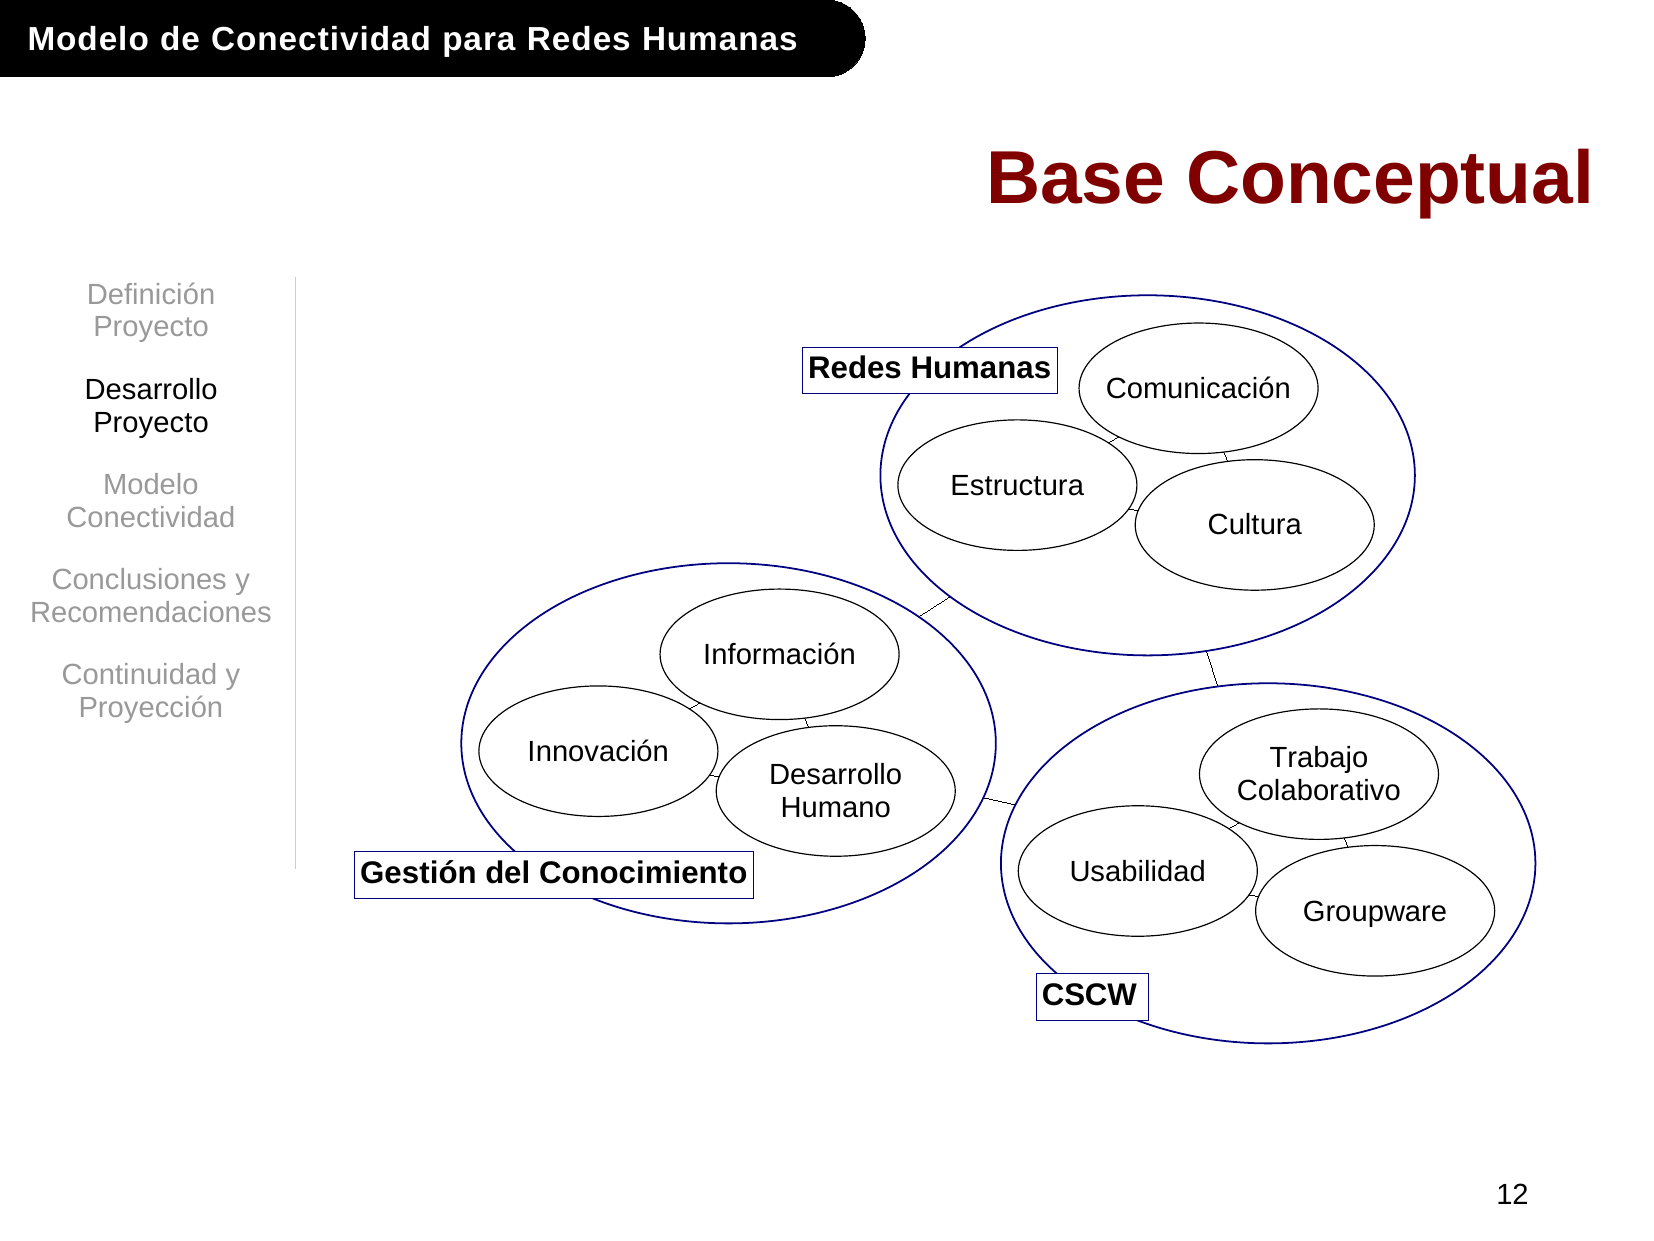

# Base Conceptual
Definición
Proyecto
Desarrollo
Proyecto
Modelo
Conectividad
Conclusiones y Recomendaciones
Continuidad y Proyección
Comunicación
Redes Humanas
Estructura
Cultura
Información
Innovación
Trabajo
Colaborativo
Desarrollo
Humano
Usabilidad
Groupware
Gestión del Conocimiento
CSCW